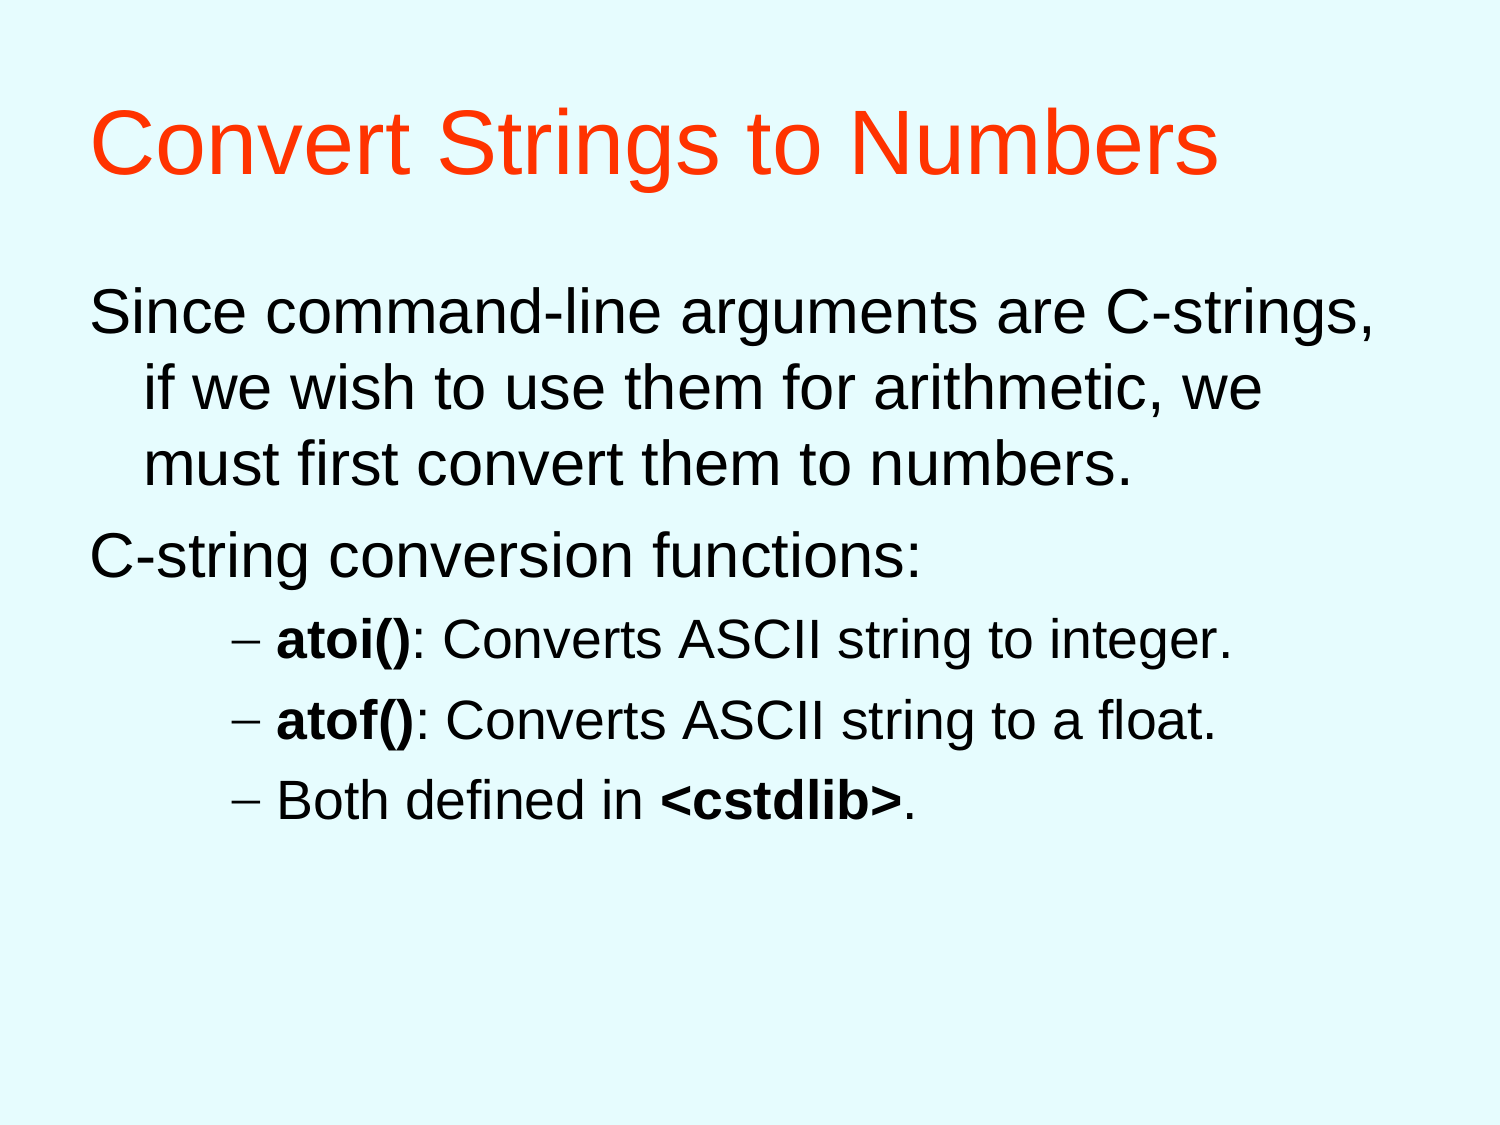

# Convert Strings to Numbers
Since command-line arguments are C-strings, if we wish to use them for arithmetic, we must first convert them to numbers.
C-string conversion functions:
atoi(): Converts ASCII string to integer.
atof(): Converts ASCII string to a float.
Both defined in <cstdlib>.